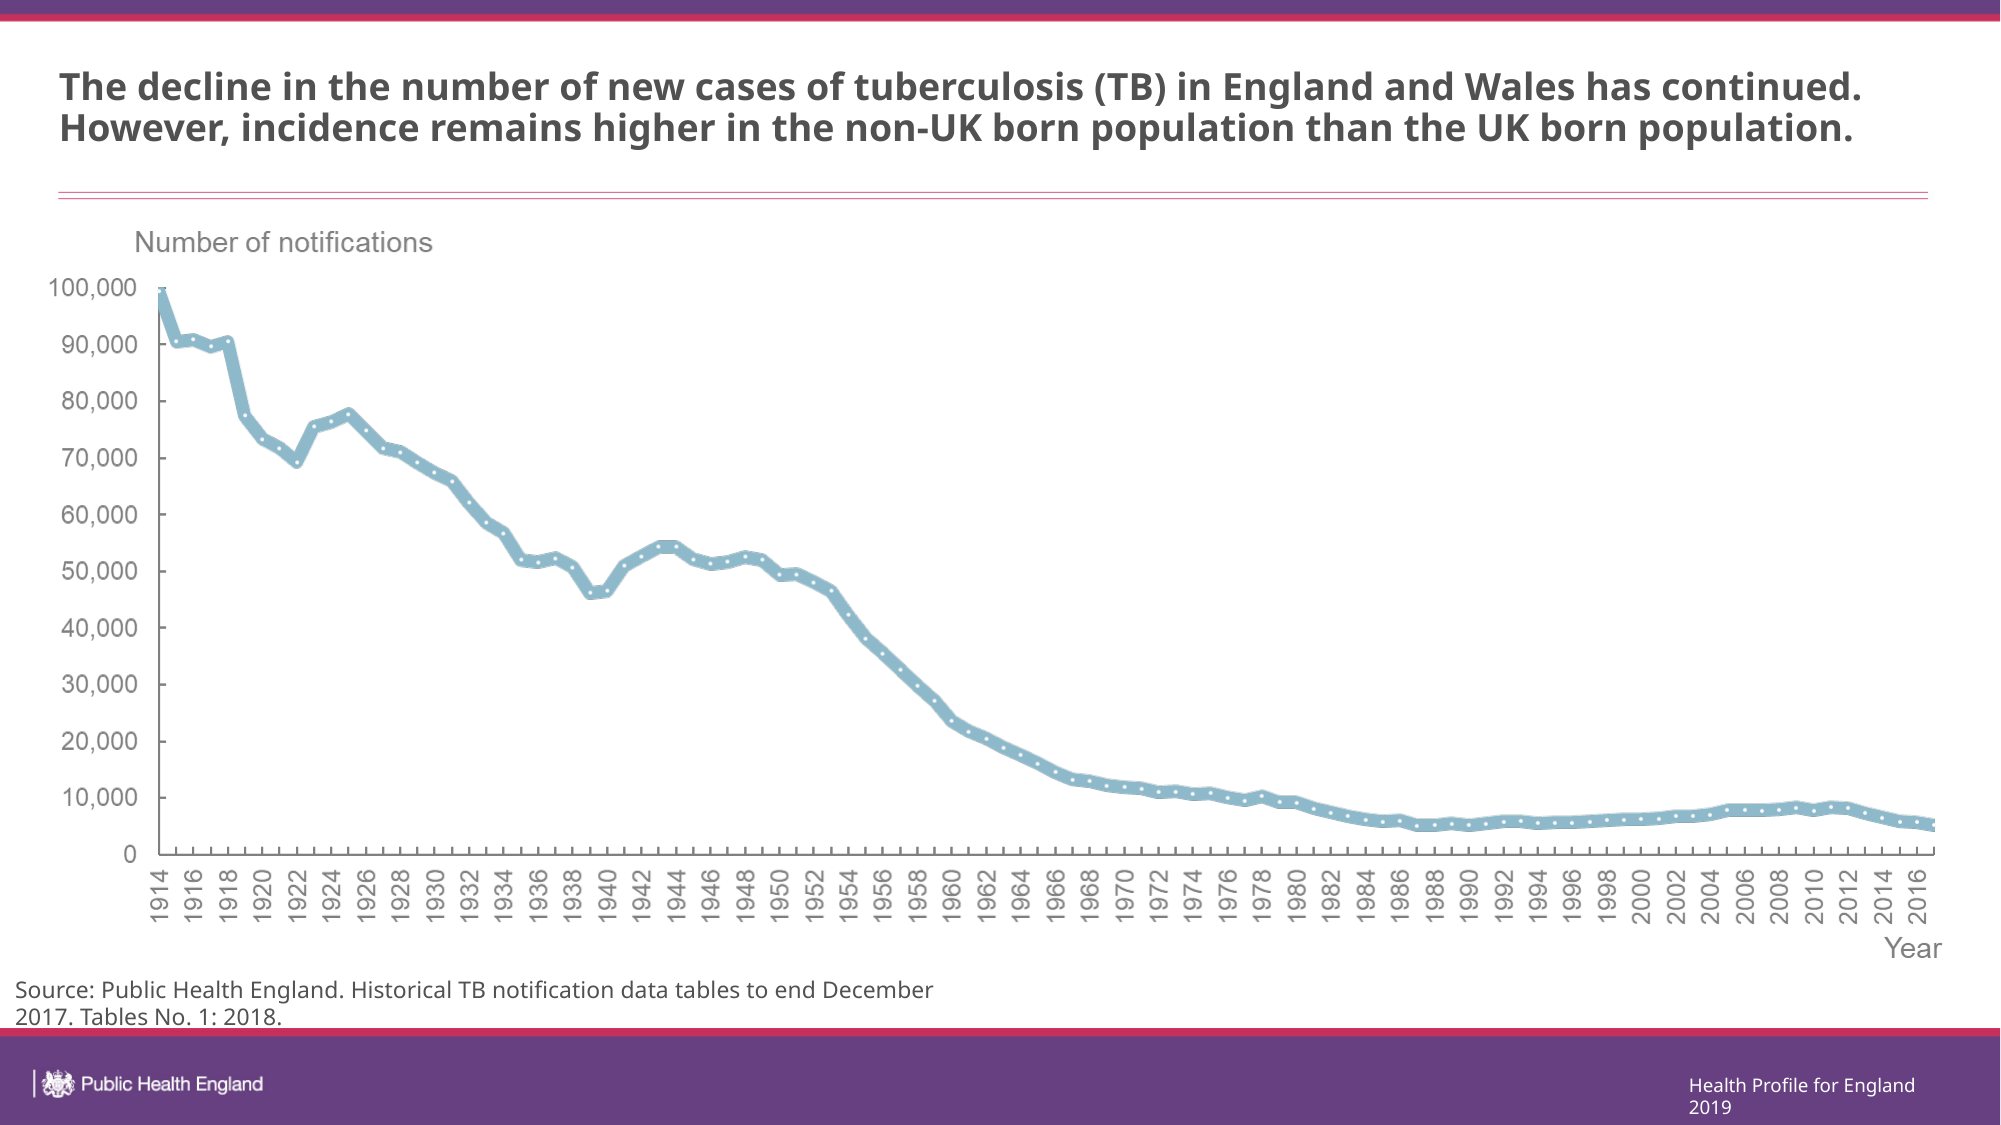

# The decline in the number of new cases of tuberculosis (TB) in England and Wales has continued. However, incidence remains higher in the non-UK born population than the UK born population.
Source: Public Health England. Historical TB notification data tables to end December 2017. Tables No. 1: 2018.
Health Profile for England 2019